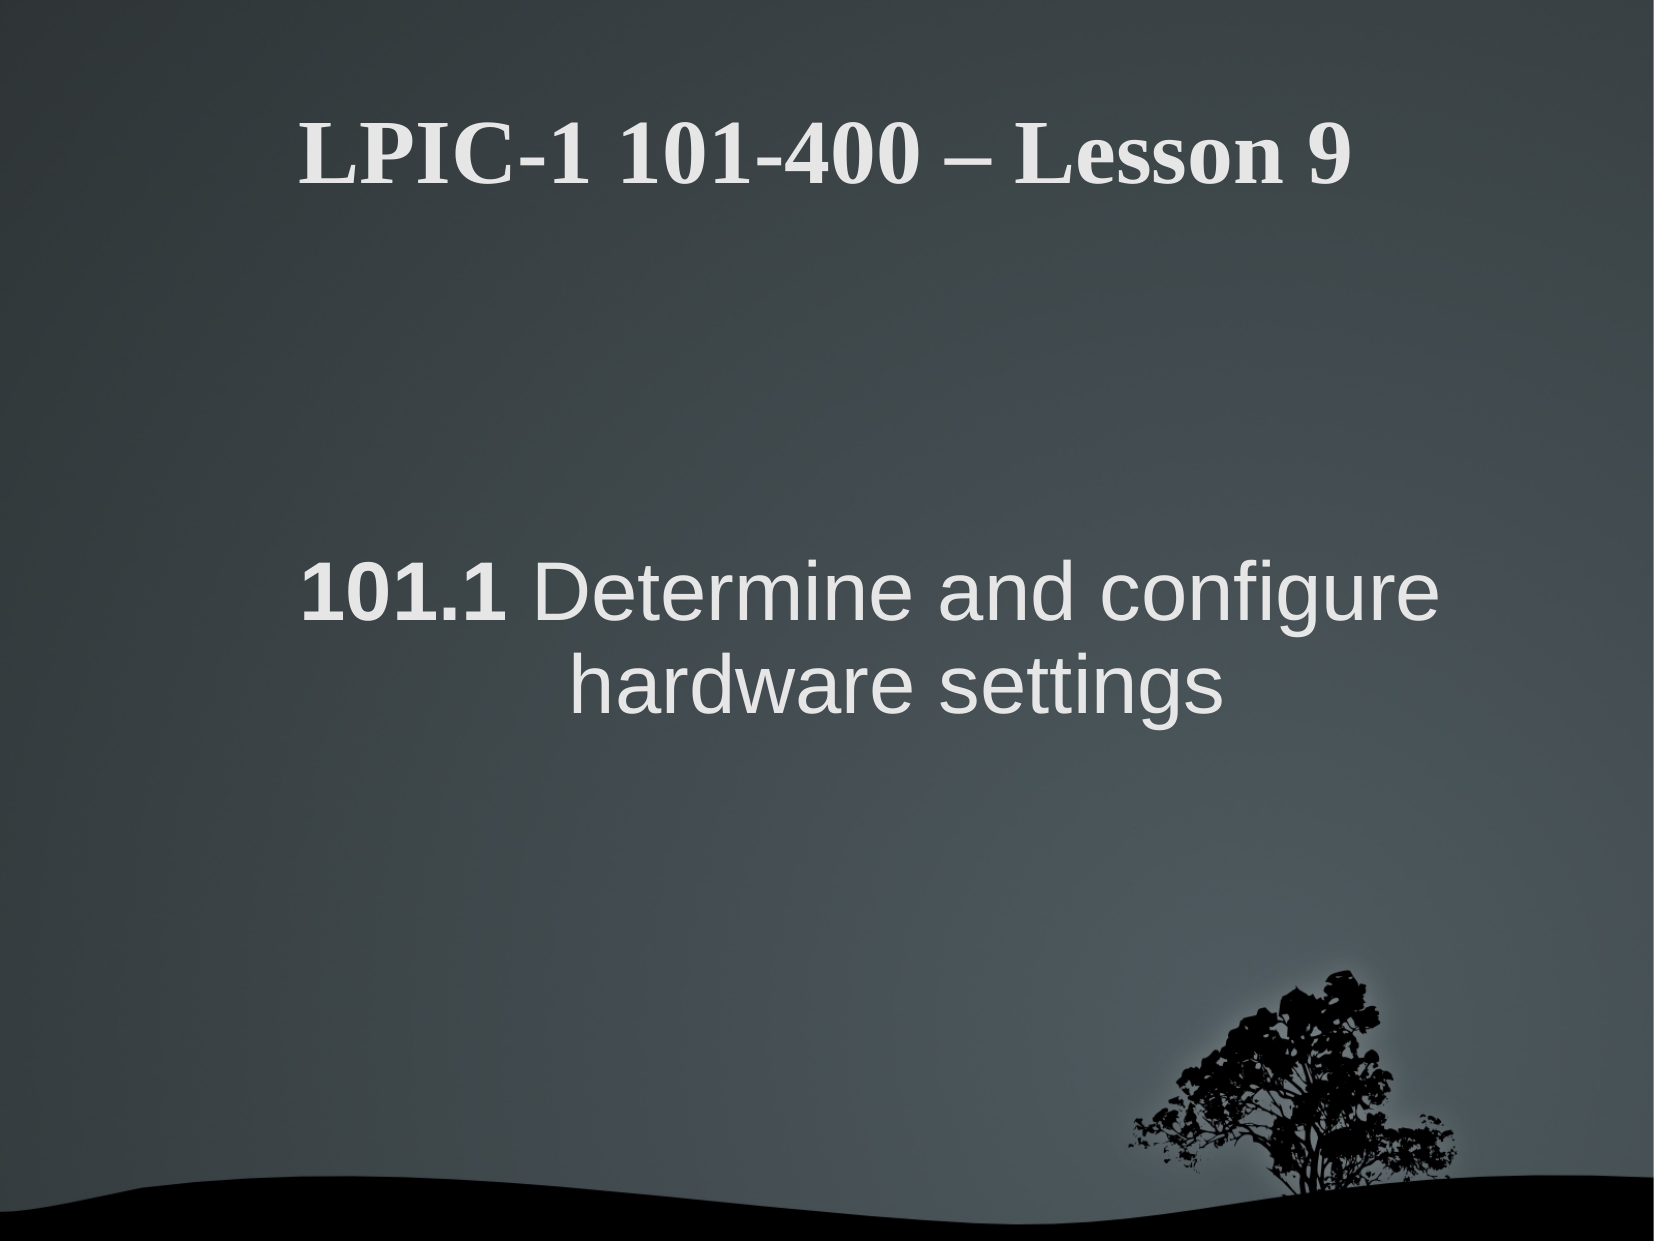

# LPIC-1 101-400 – Lesson 9
101.1 Determine and configure hardware settings